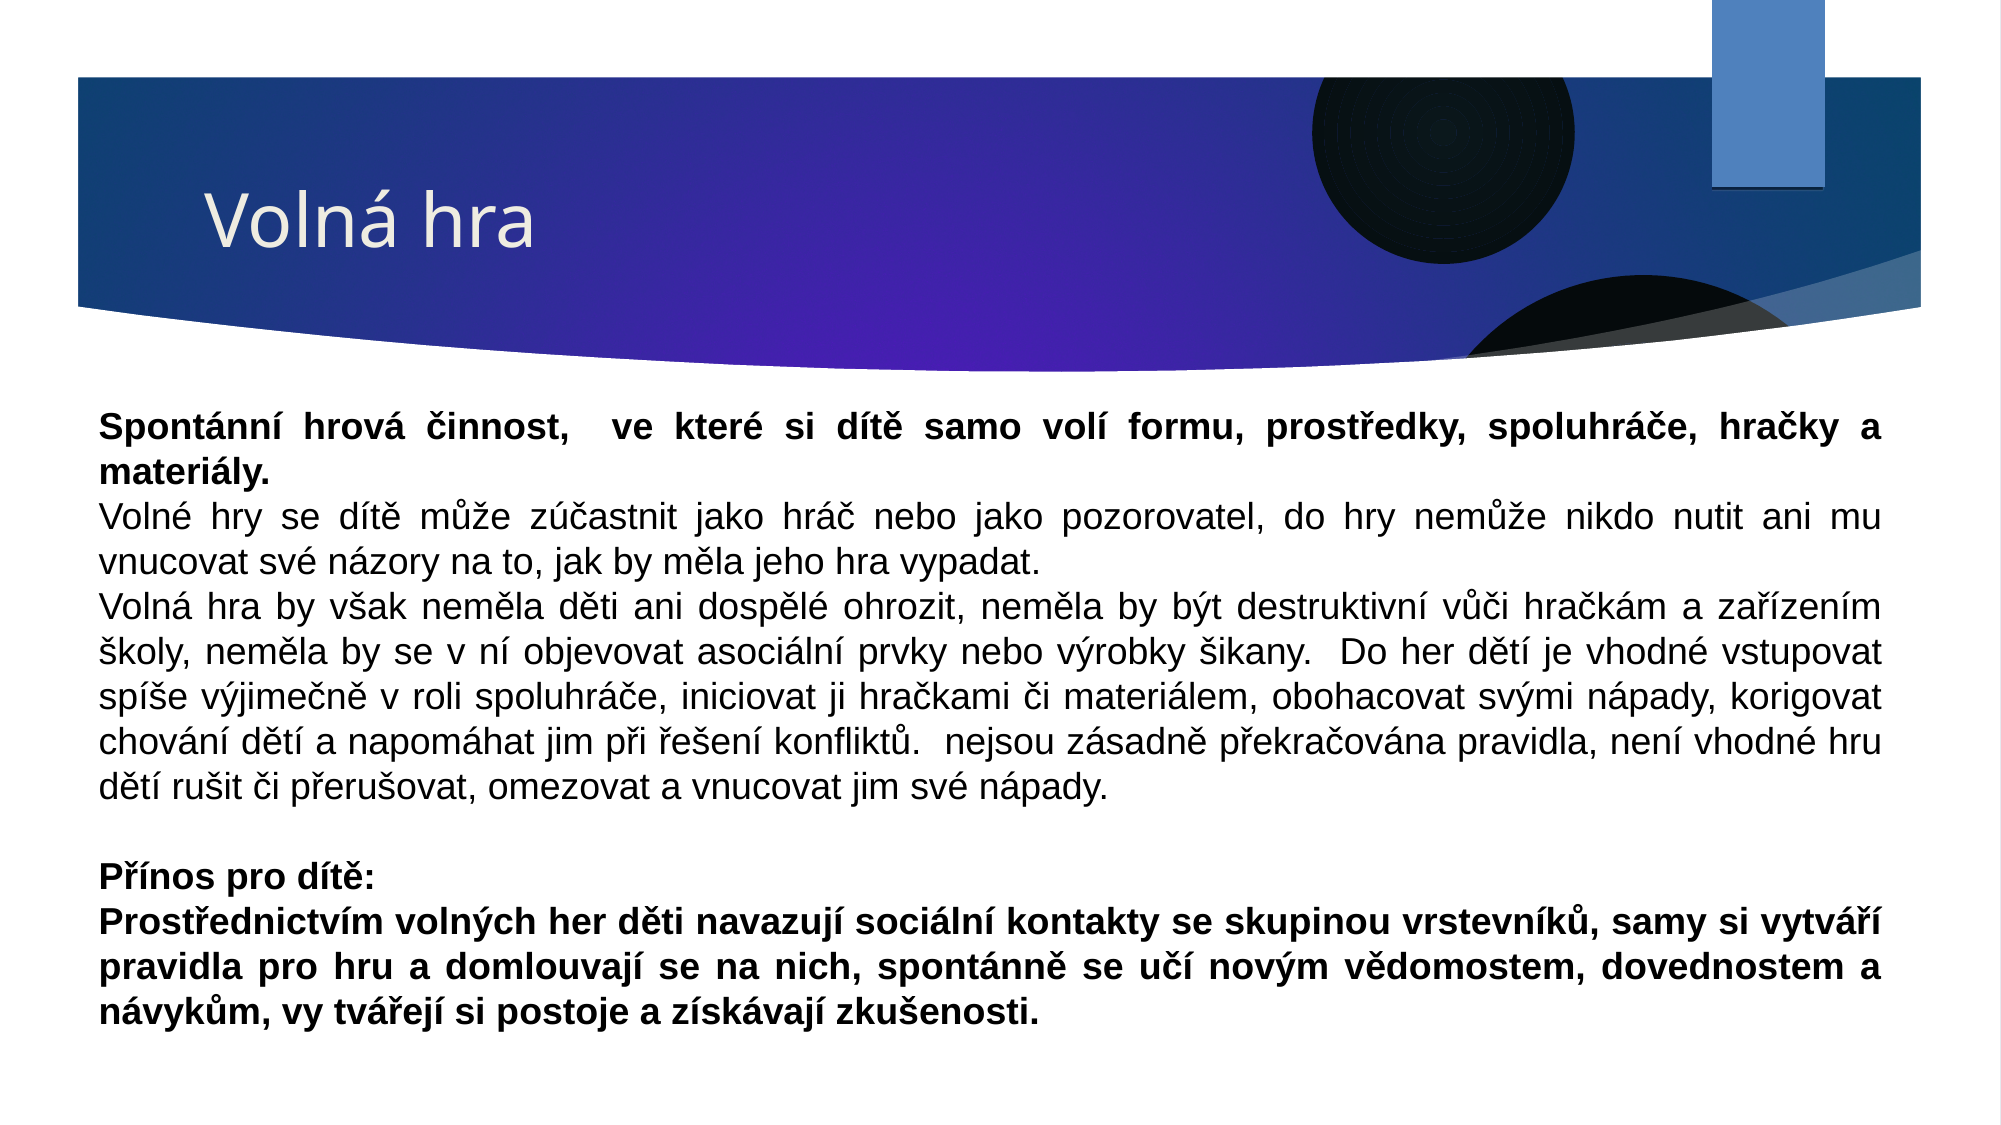

# Volná hra
Spontánní hrová činnost, ve které si dítě samo volí formu, prostředky, spoluhráče, hračky a materiály.
Volné hry se dítě může zúčastnit jako hráč nebo jako pozorovatel, do hry nemůže nikdo nutit ani mu vnucovat své názory na to, jak by měla jeho hra vypadat.
Volná hra by však neměla děti ani dospělé ohrozit, neměla by být destruktivní vůči hračkám a zařízením školy, neměla by se v ní objevovat asociální prvky nebo výrobky šikany. Do her dětí je vhodné vstupovat spíše výjimečně v roli spoluhráče, iniciovat ji hračkami či materiálem, obohacovat svými nápady, korigovat chování dětí a napomáhat jim při řešení konfliktů. nejsou zásadně překračována pravidla, není vhodné hru dětí rušit či přerušovat, omezovat a vnucovat jim své nápady.
Přínos pro dítě:
Prostřednictvím volných her děti navazují sociální kontakty se skupinou vrstevníků, samy si vytváří pravidla pro hru a domlouvají se na nich, spontánně se učí novým vědomostem, dovednostem a návykům, vy tvářejí si postoje a získávají zkušenosti.